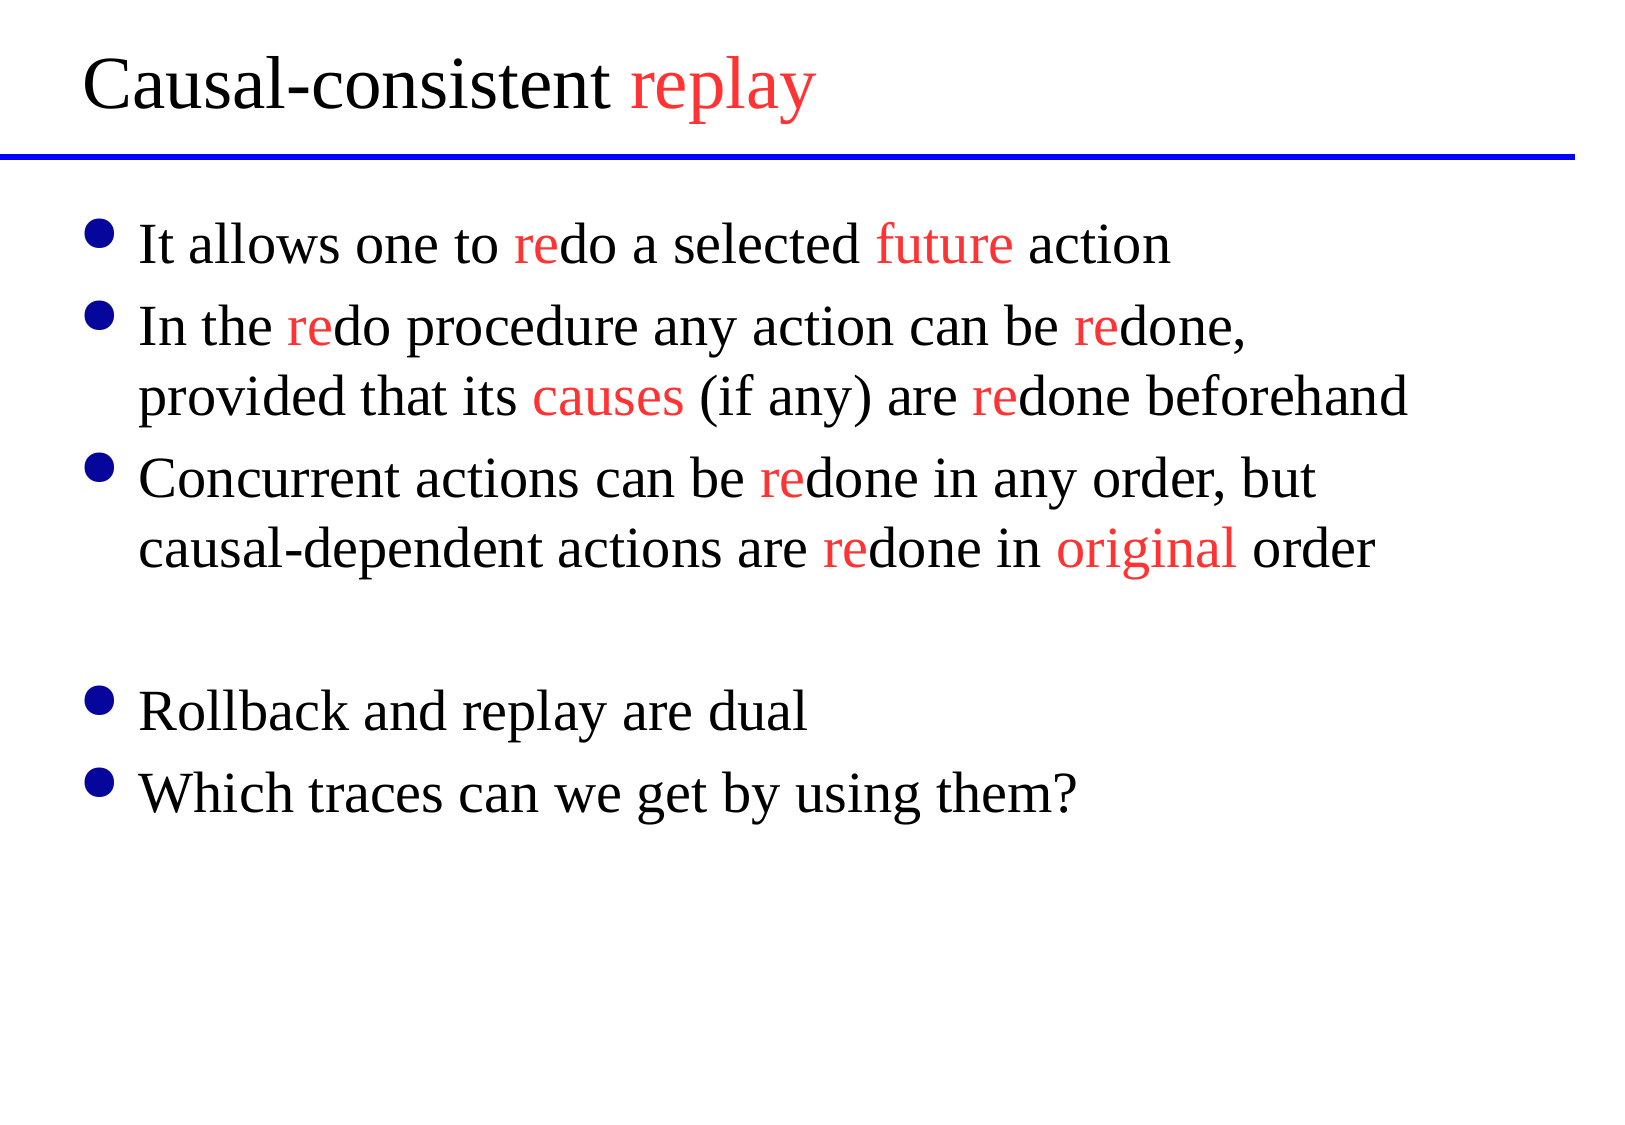

# Causal-consistent replay
It allows one to redo a selected future action
In the redo procedure any action can be redone, provided that its causes (if any) are redone beforehand
Concurrent actions can be redone in any order, but causal-dependent actions are redone in original order
Rollback and replay are dual
Which traces can we get by using them?